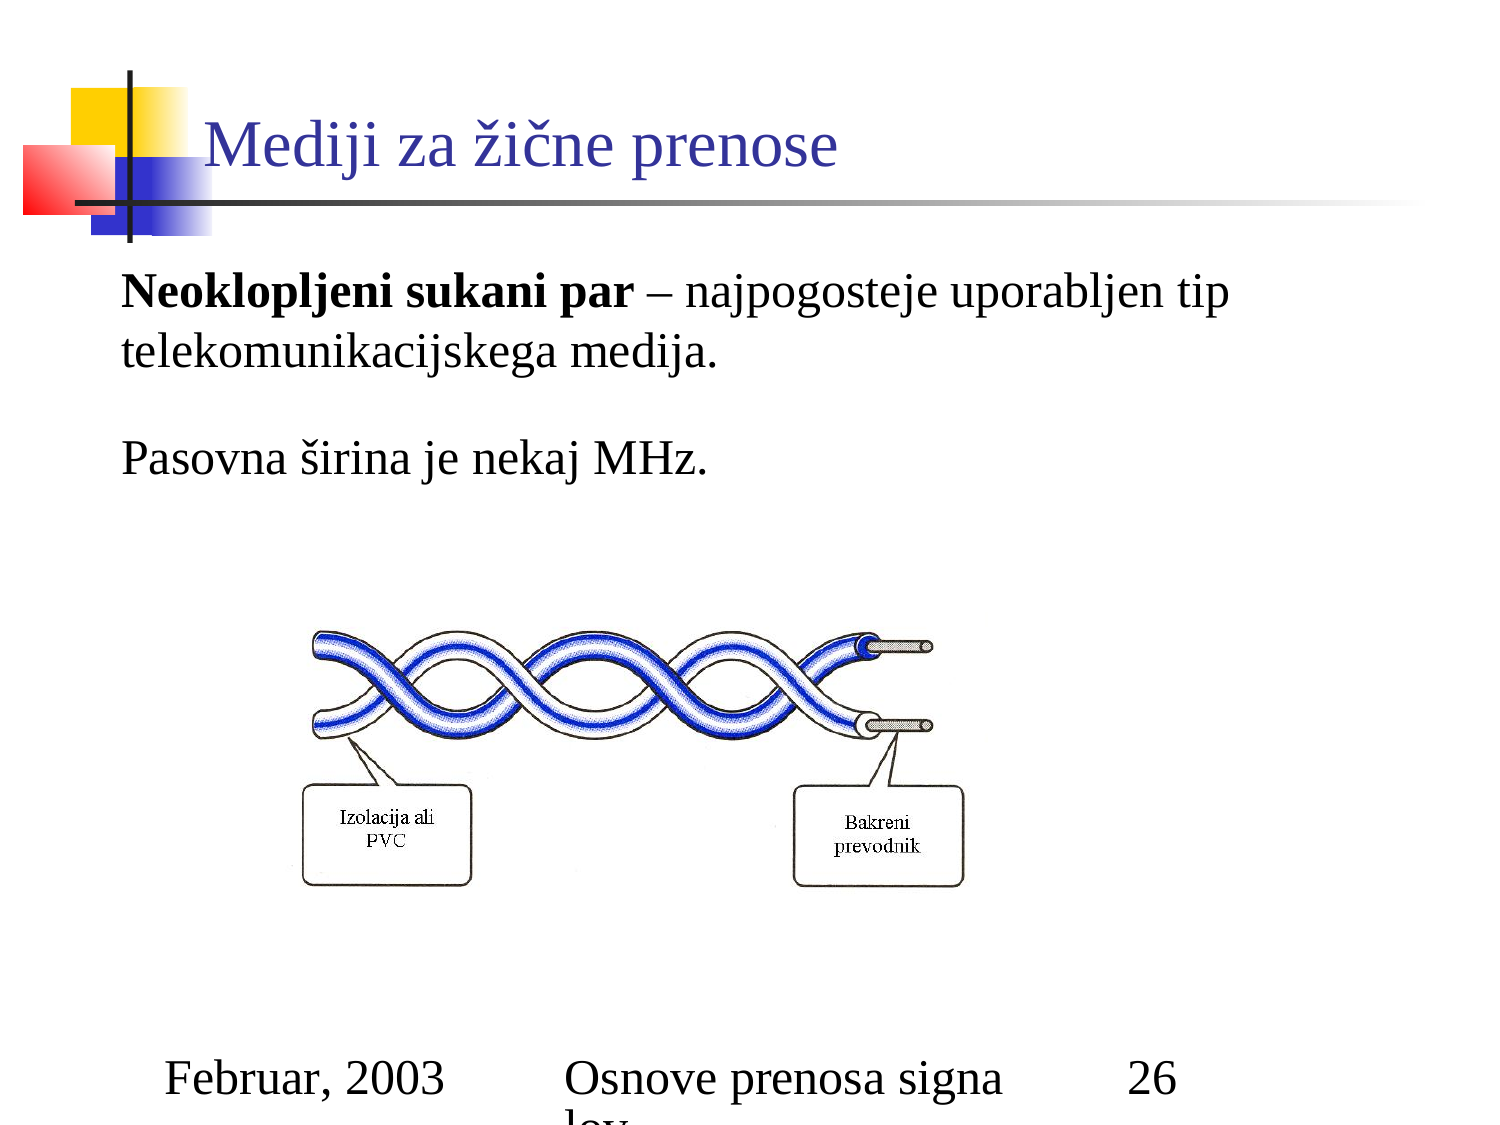

# Mediji za žične prenose
	Neoklopljeni sukani par – najpogosteje uporabljen tip telekomunikacijskega medija.
	Pasovna širina je nekaj MHz.
Februar, 2003
Osnove prenosa signalov
26